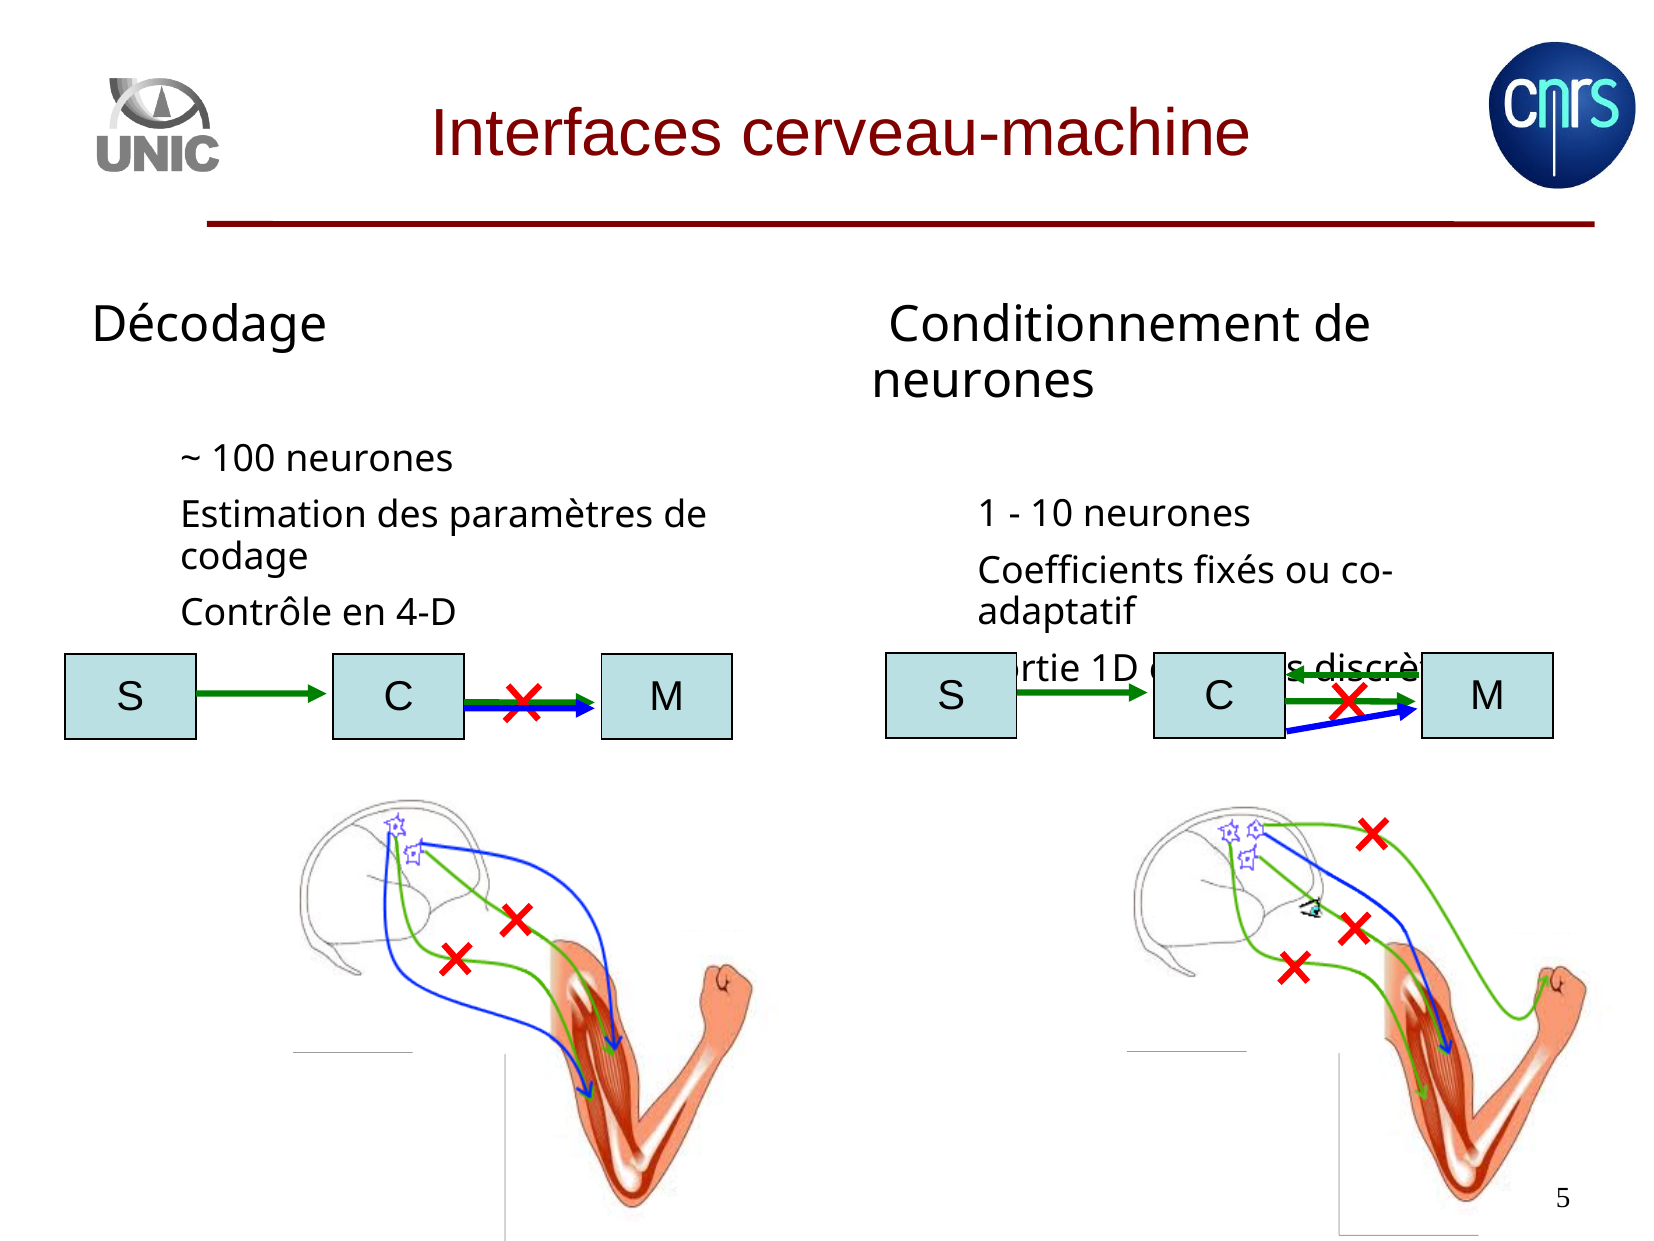

Interfaces cerveau-machine
Décodage
~ 100 neurones
Estimation des paramètres de codage
Contrôle en 4-D
Conditionnement de neurones
1 - 10 neurones
Coefficients fixés ou co-adaptatif
Sortie 1D ou cibles discrètes
S
C
M
S
C
M